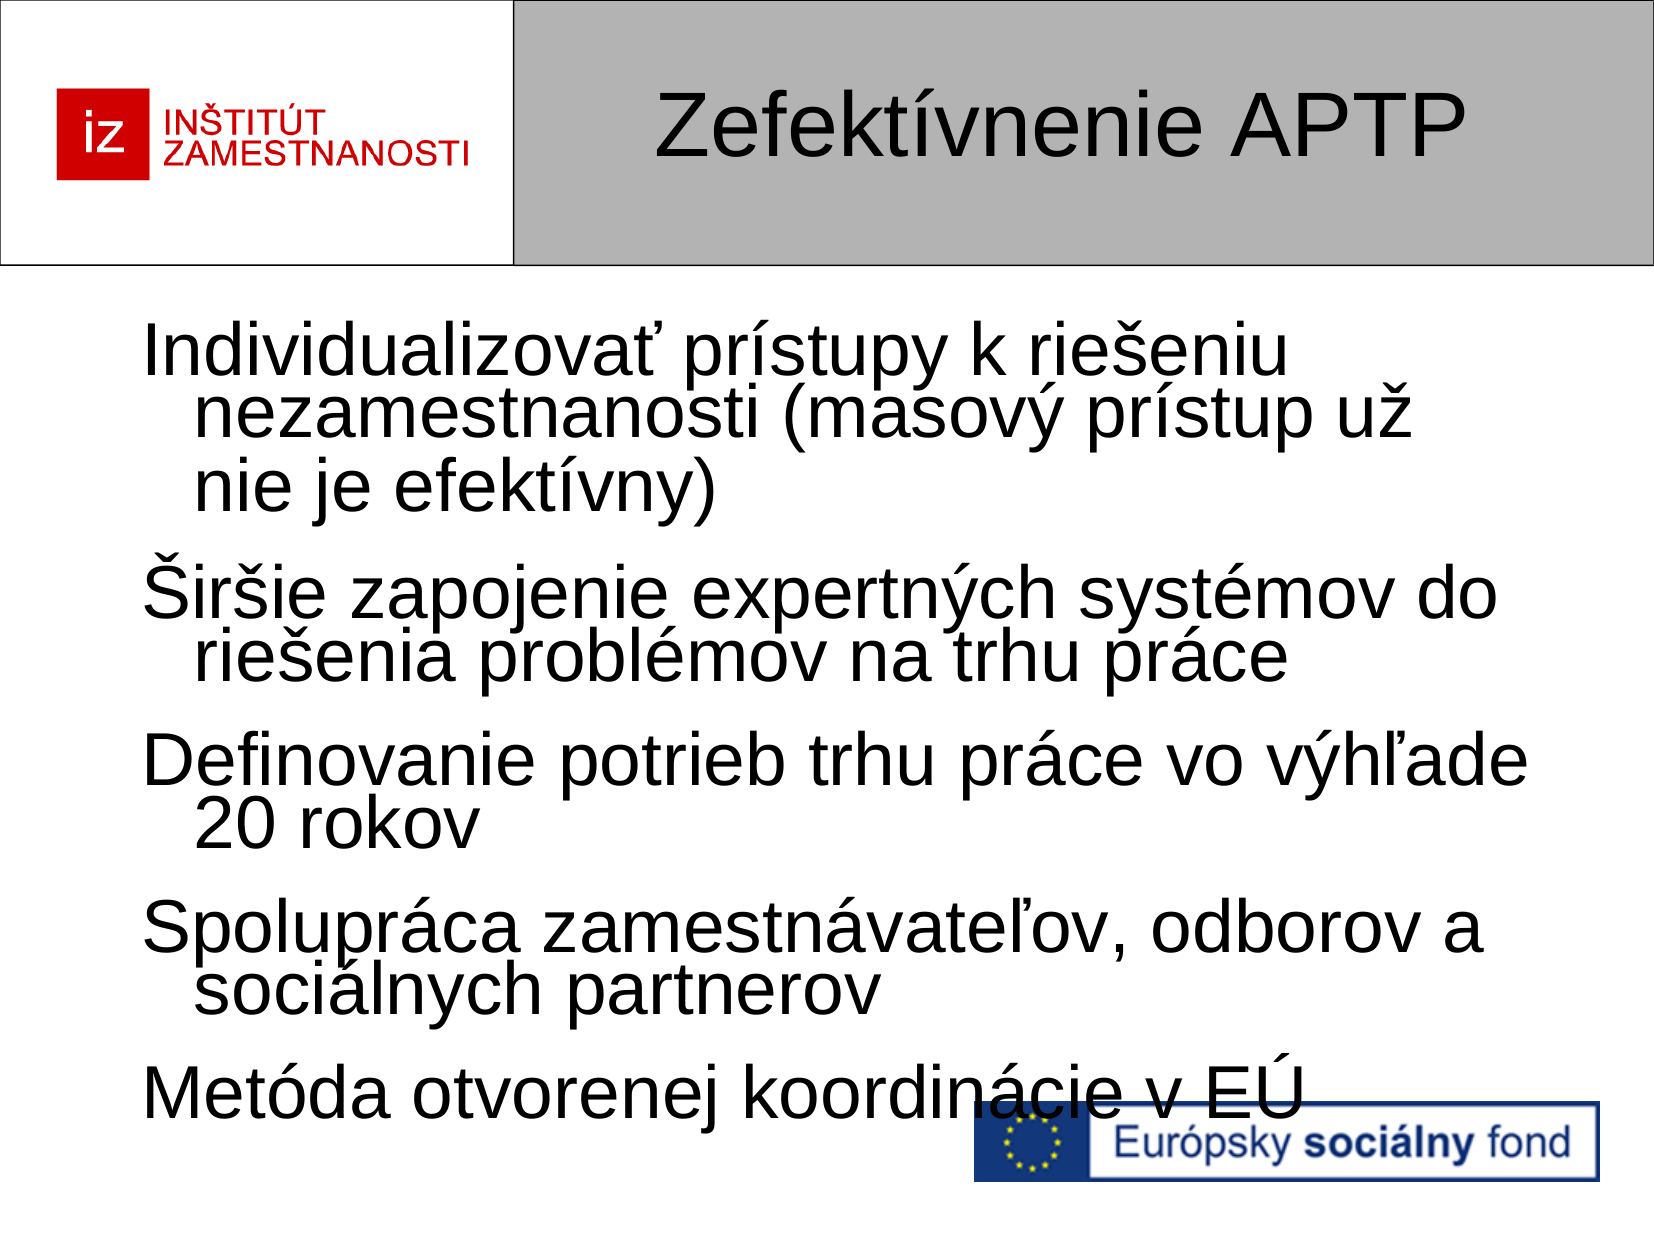

# Zefektívnenie APTP
Individualizovať prístupy k riešeniu nezamestnanosti (masový prístup už nie je efektívny)‏
Širšie zapojenie expertných systémov do riešenia problémov na trhu práce
Definovanie potrieb trhu práce vo výhľade 20 rokov
Spolupráca zamestnávateľov, odborov a sociálnych partnerov
Metóda otvorenej koordinácie v EÚ